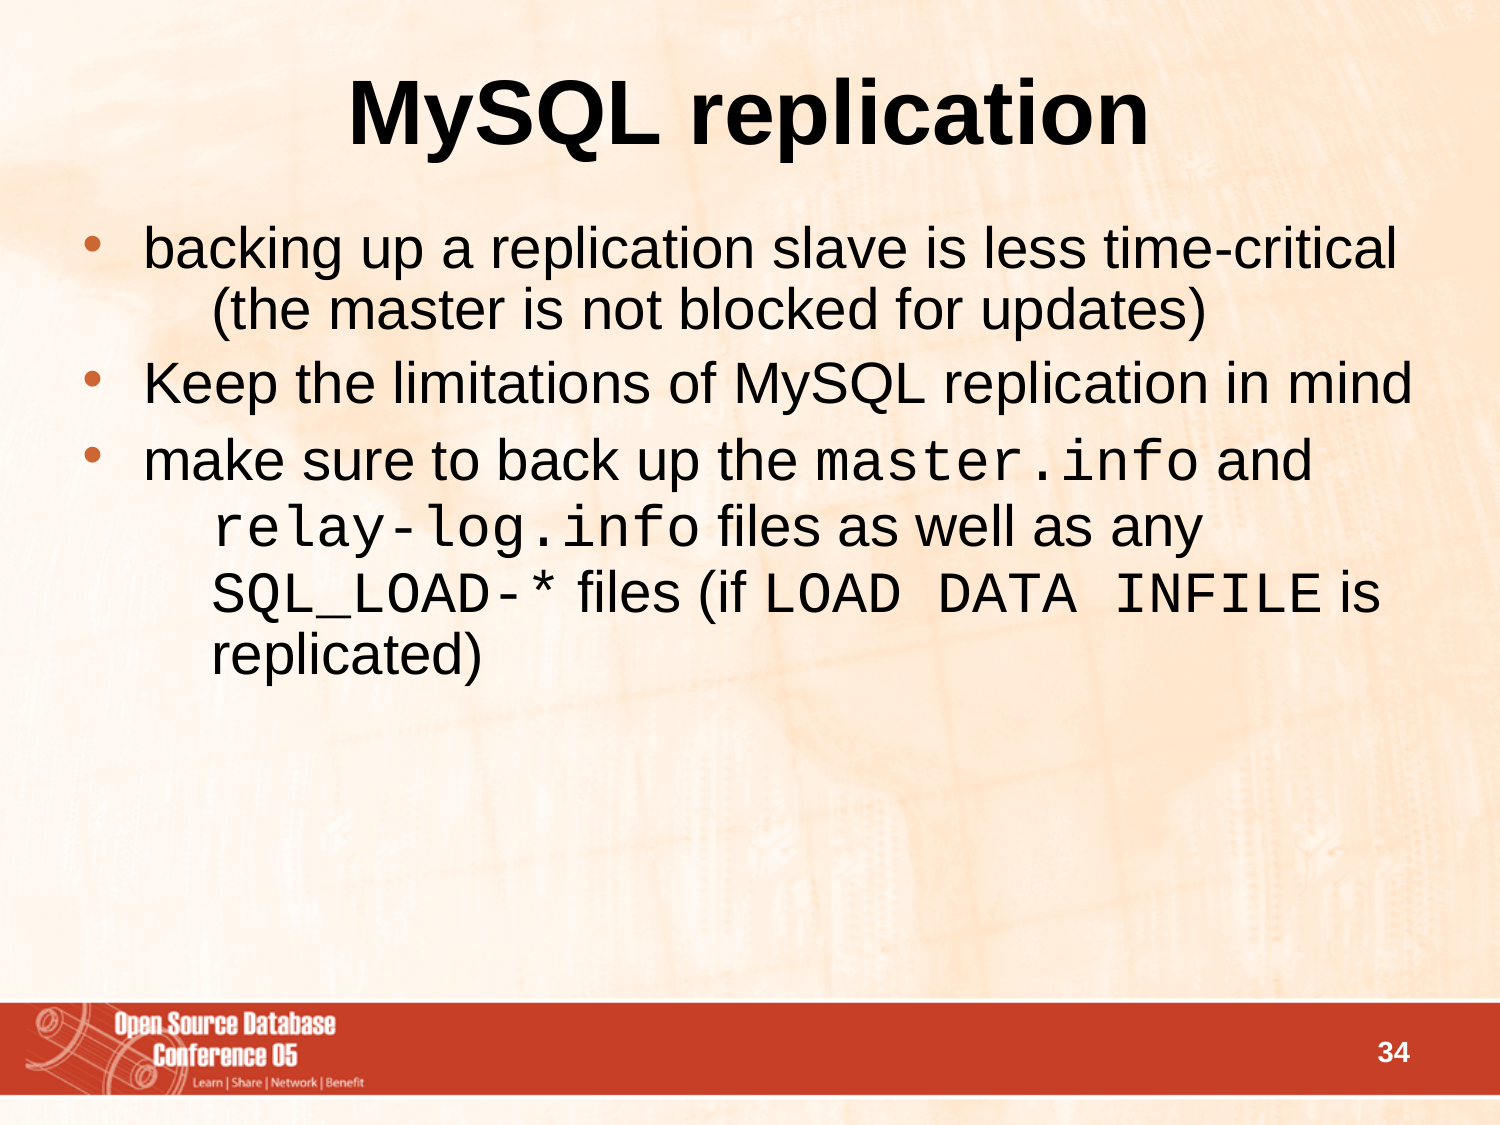

# MySQL replication
backing up a replication slave is less time-critical (the master is not blocked for updates)
Keep the limitations of MySQL replication in mind
make sure to back up the master.info and relay-log.info files as well as any SQL_LOAD-* files (if LOAD DATA INFILE is replicated)
34